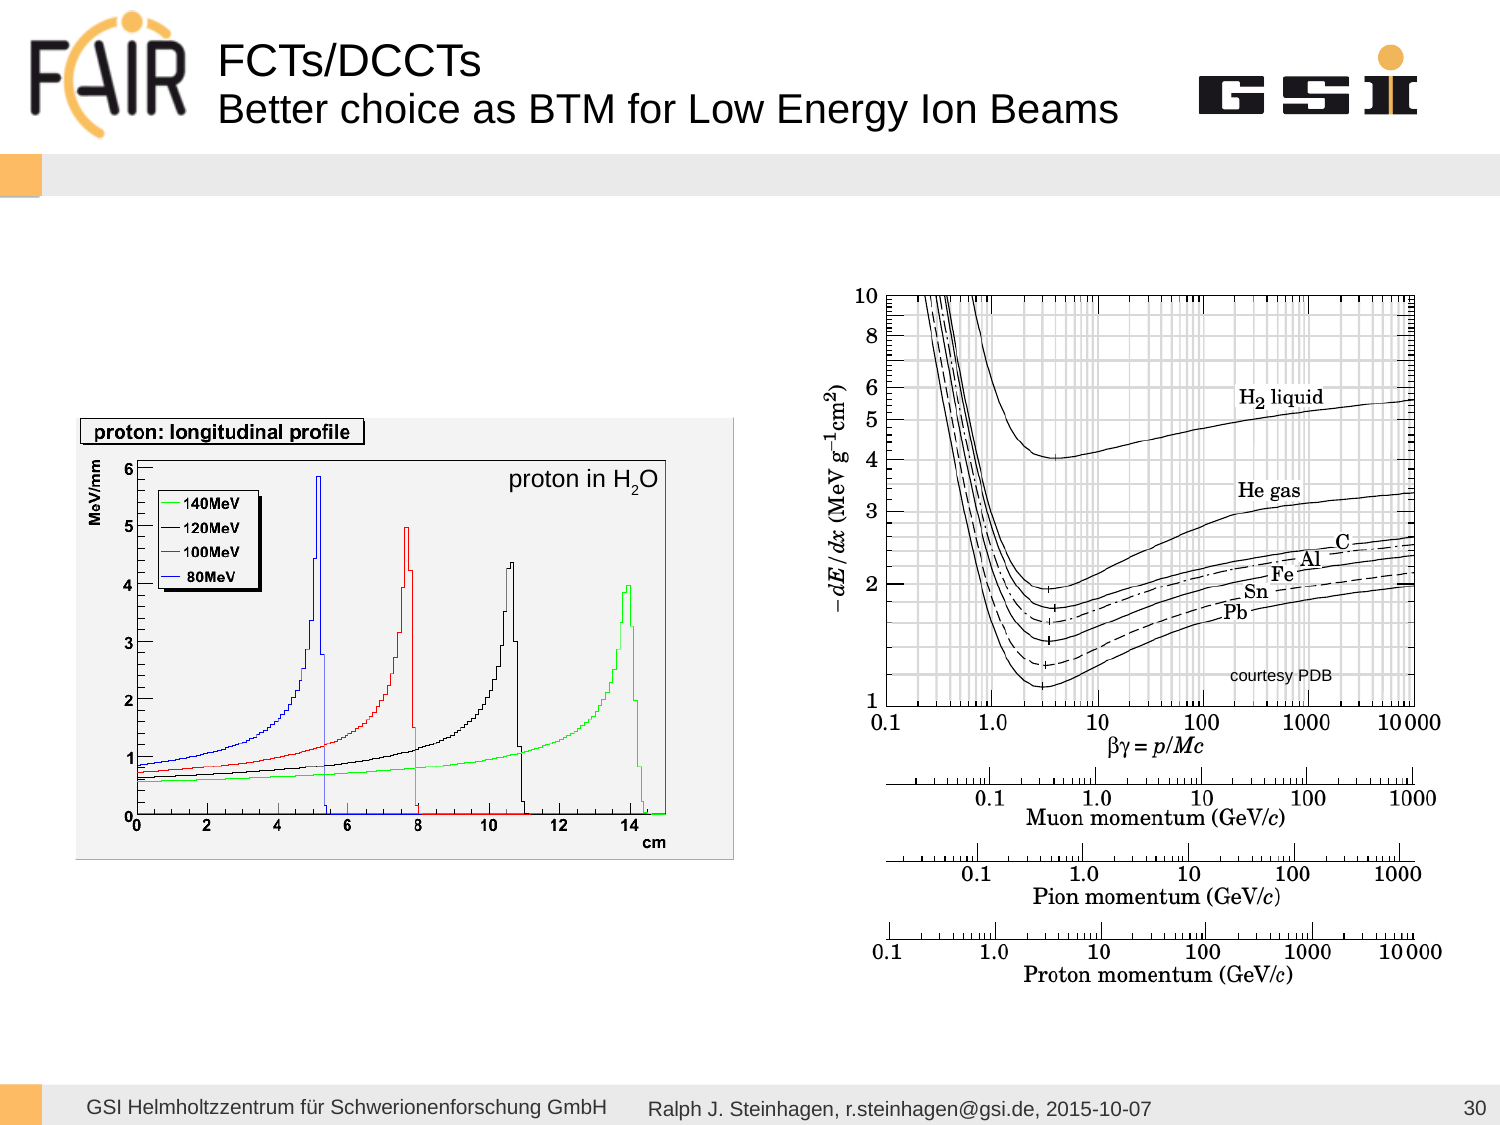

# FCTs/DCCTs Better choice as BTM for Low Energy Ion Beams
courtesy PDB
proton in H2O